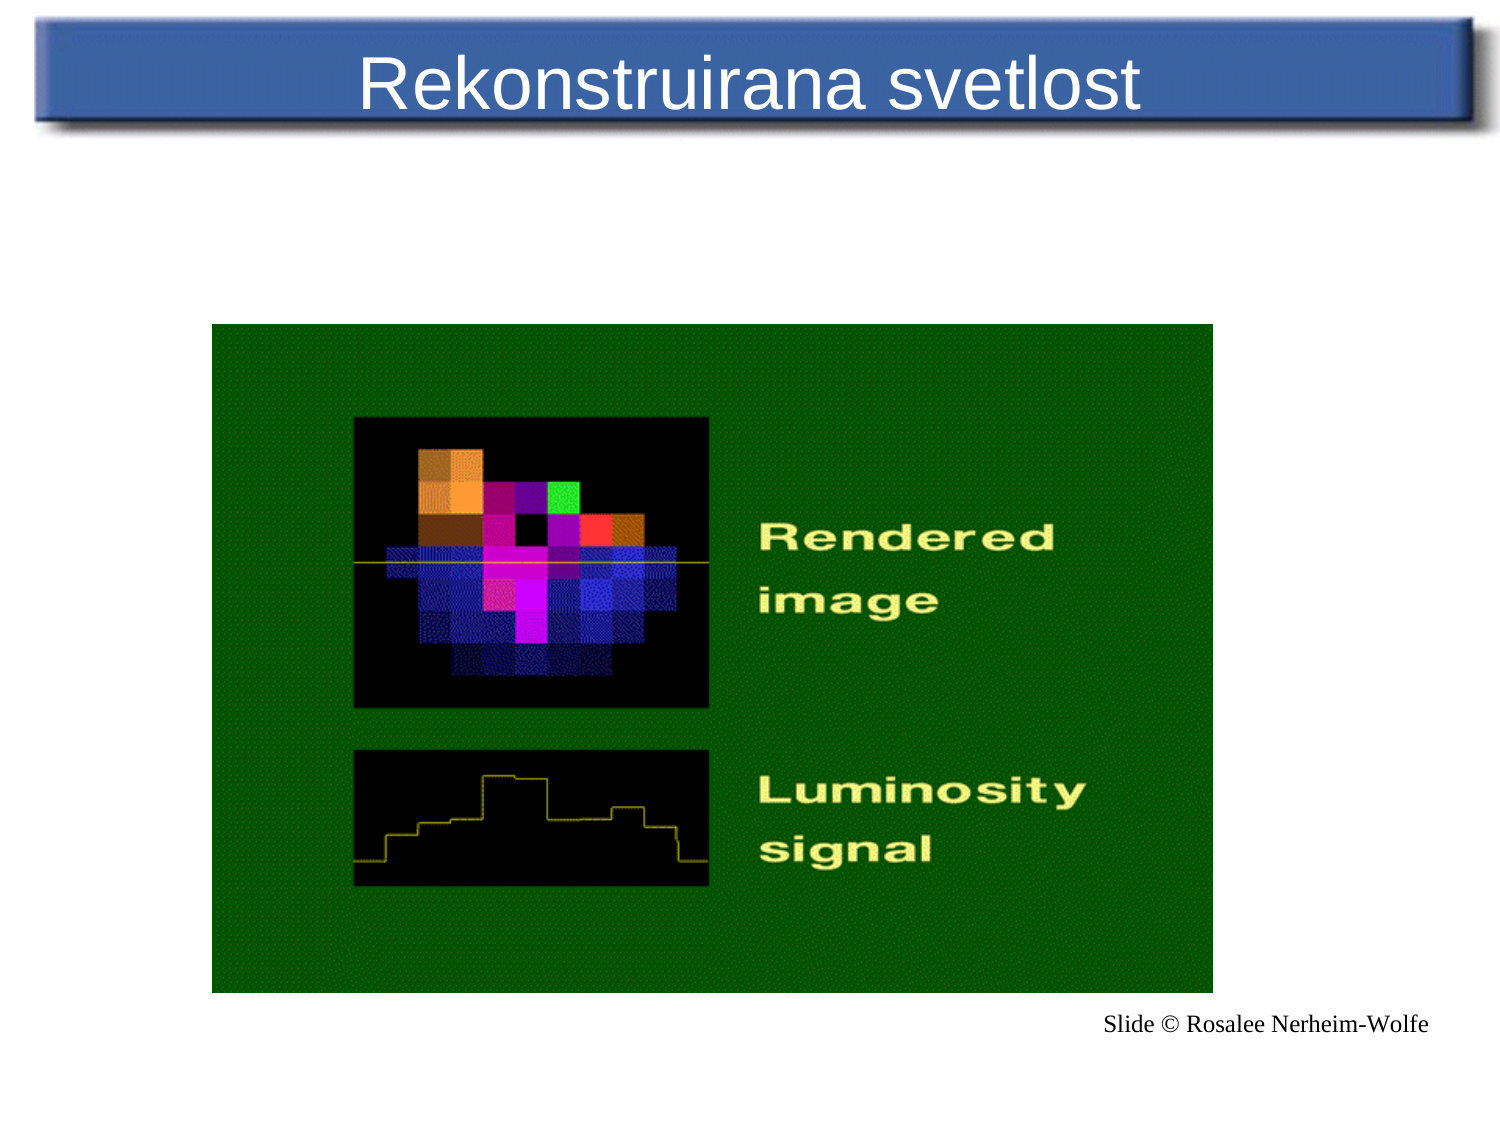

# Rekonstruirana svetlost
Slide © Rosalee Nerheim-Wolfe